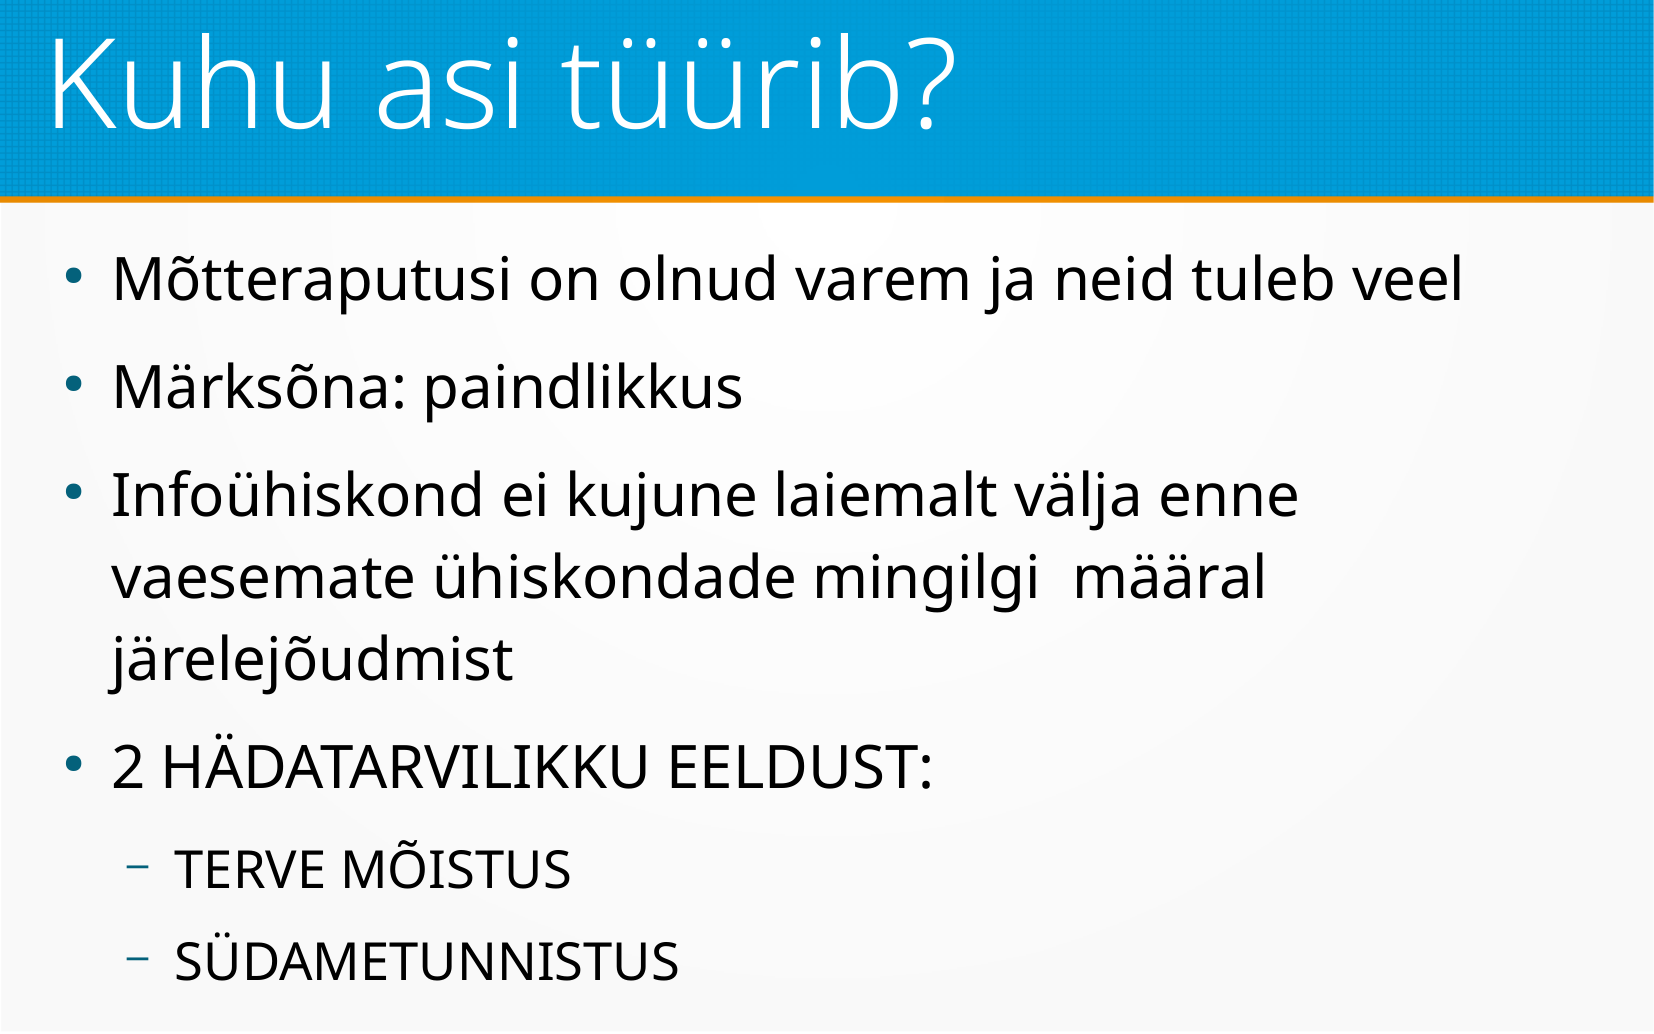

# Kuhu asi tüürib?
Mõtteraputusi on olnud varem ja neid tuleb veel
Märksõna: paindlikkus
Infoühiskond ei kujune laiemalt välja enne vaesemate ühiskondade mingilgi määral järelejõudmist
2 HÄDATARVILIKKU EELDUST:
TERVE MÕISTUS
SÜDAMETUNNISTUS